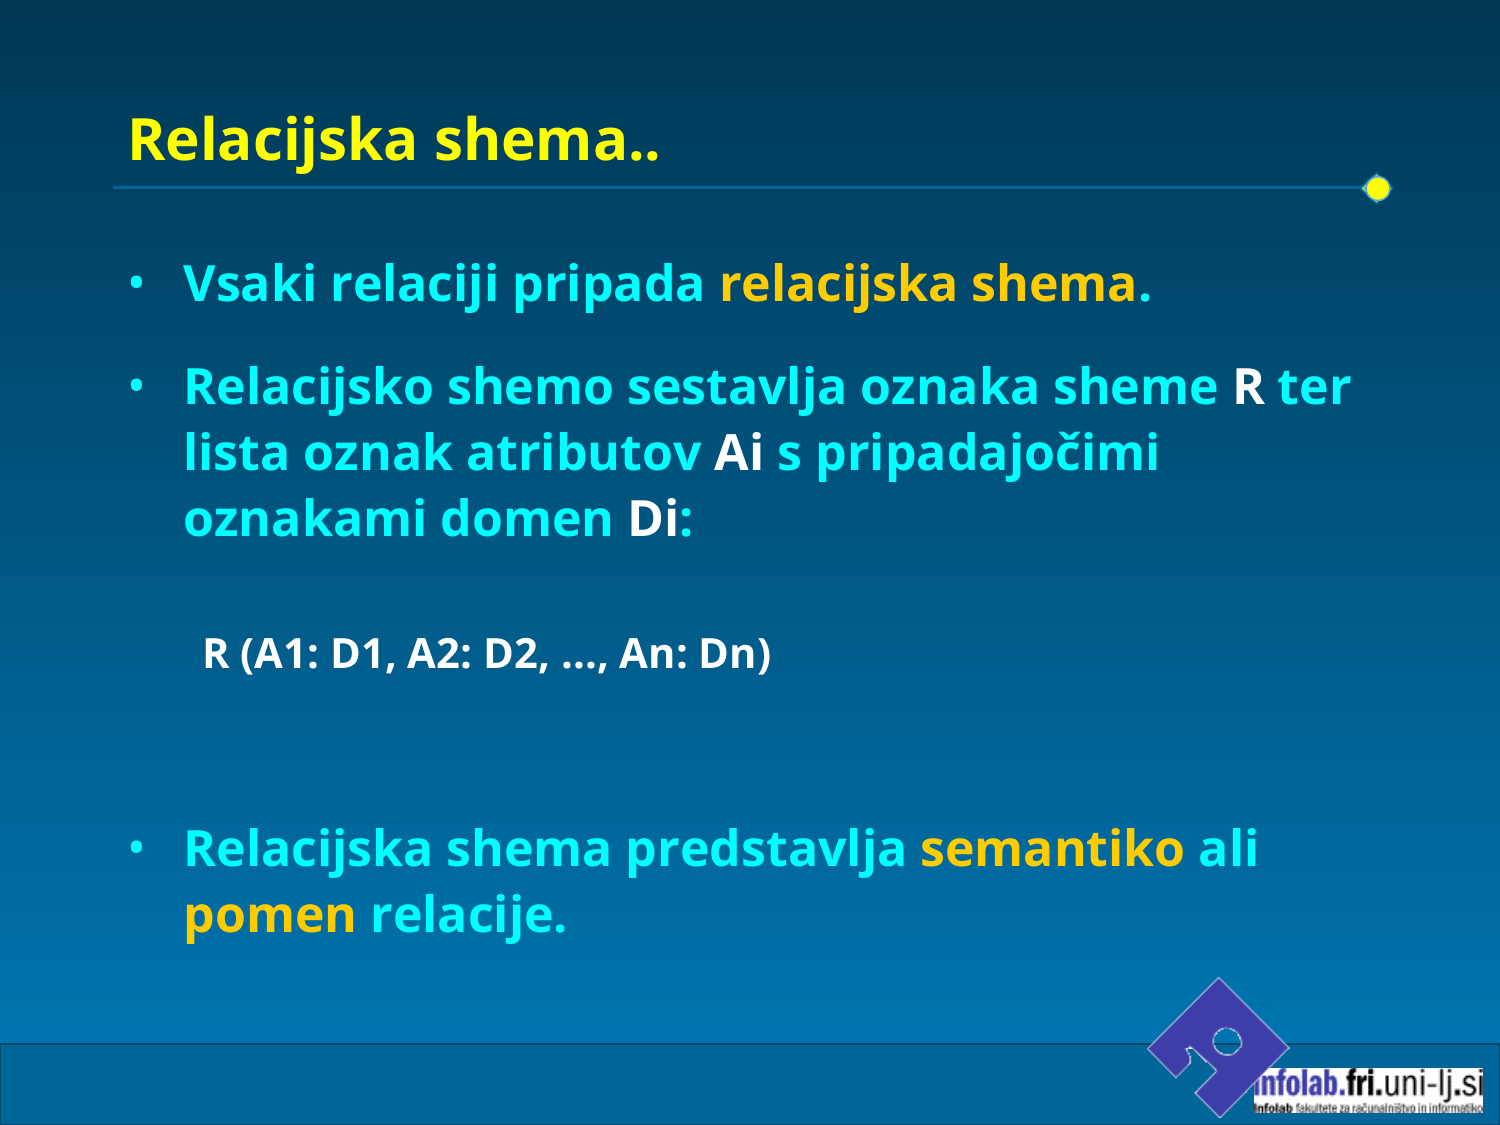

# Relacijska shema..
Vsaki relaciji pripada relacijska shema.
Relacijsko shemo sestavlja oznaka sheme R ter lista oznak atributov Ai s pripadajočimi oznakami domen Di:
R (A1: D1, A2: D2, ..., An: Dn)
Relacijska shema predstavlja semantiko ali pomen relacije.